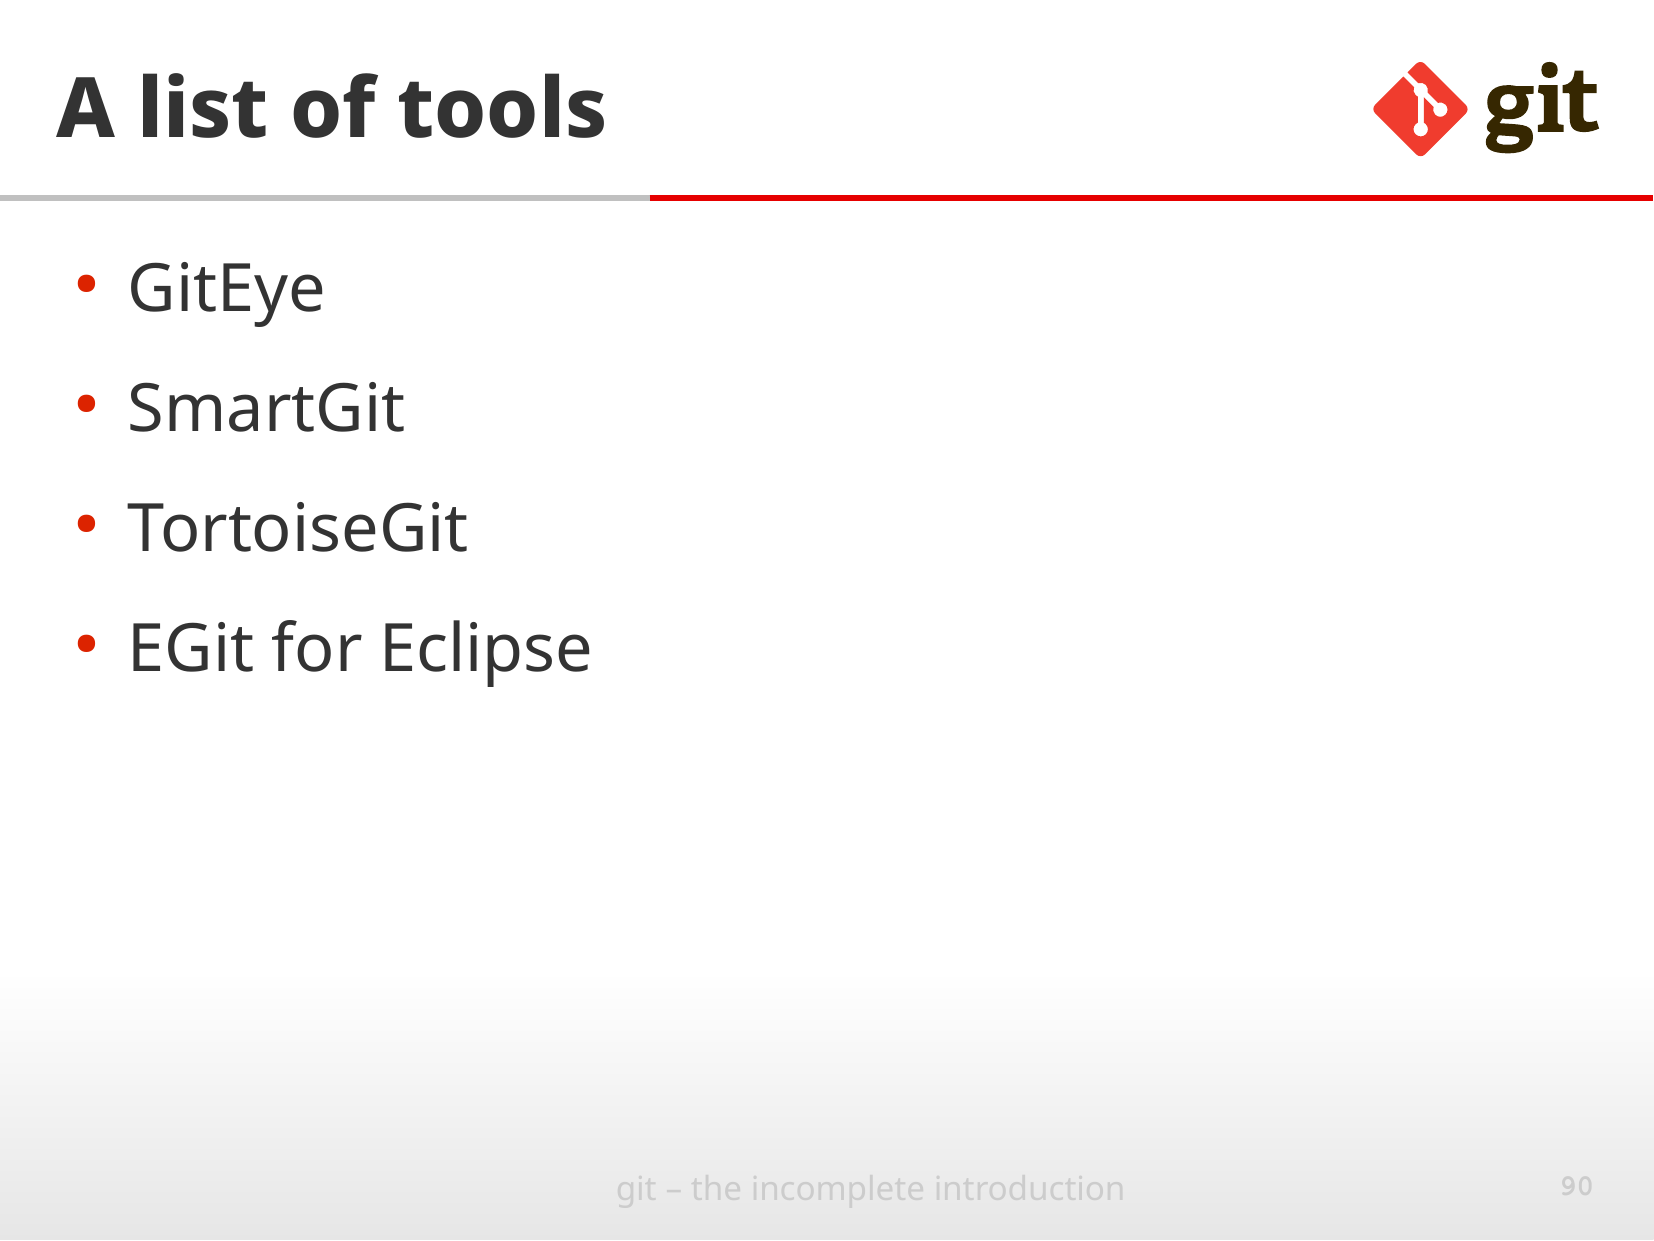

# A list of tools
GitEye
SmartGit
TortoiseGit
EGit for Eclipse
90